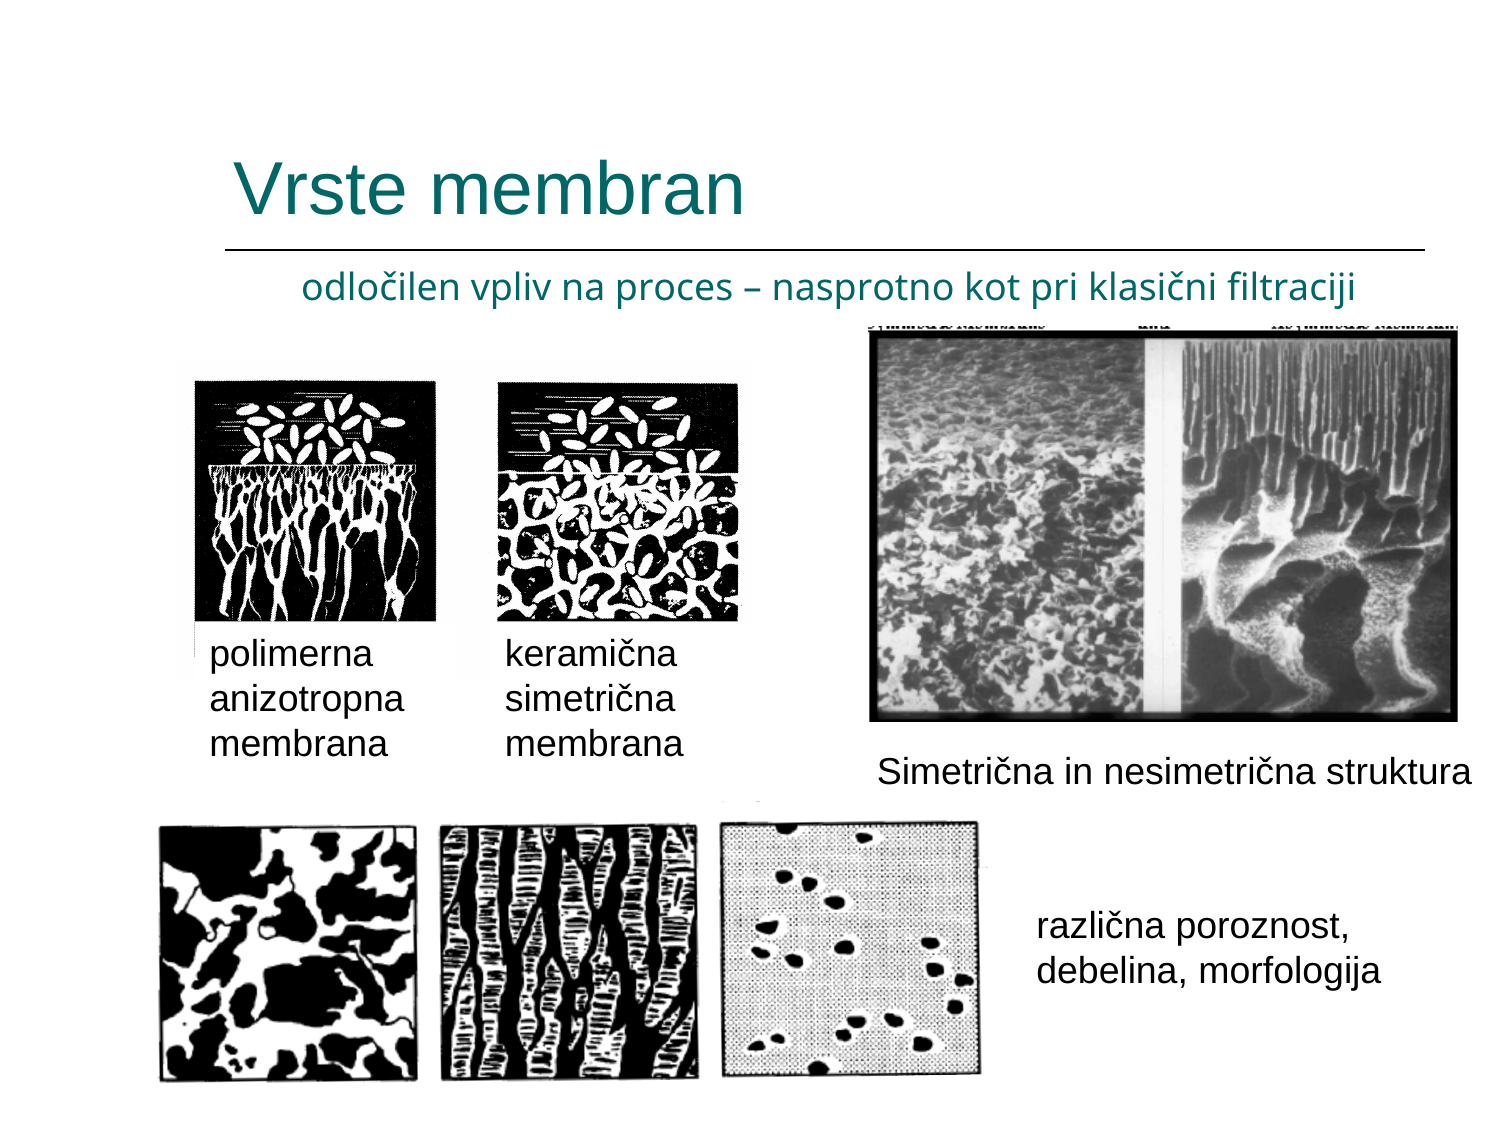

# Vrste membran
odločilen vpliv na proces – nasprotno kot pri klasični filtraciji
polimerna anizotropna membrana
keramična simetrična membrana
Simetrična in nesimetrična struktura
različna poroznost, debelina, morfologija